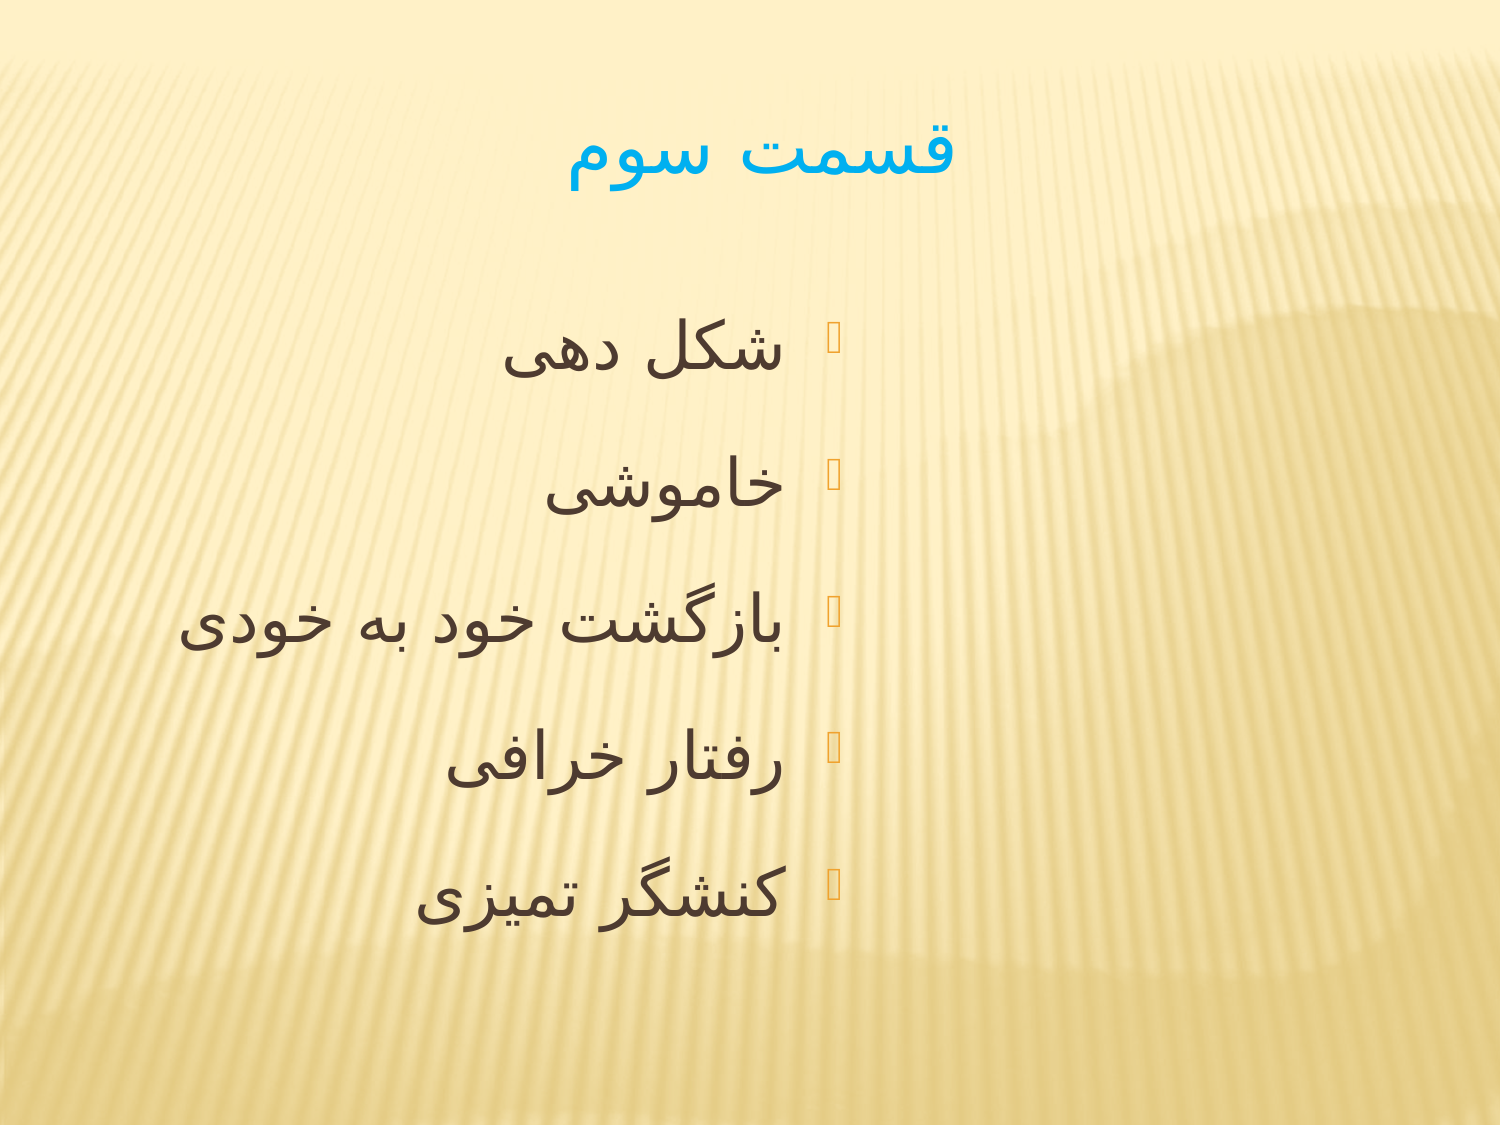

# قسمت سوم
شکل دهی
خاموشی
بازگشت خود به خودی
رفتار خرافی
کنشگر تمیزی